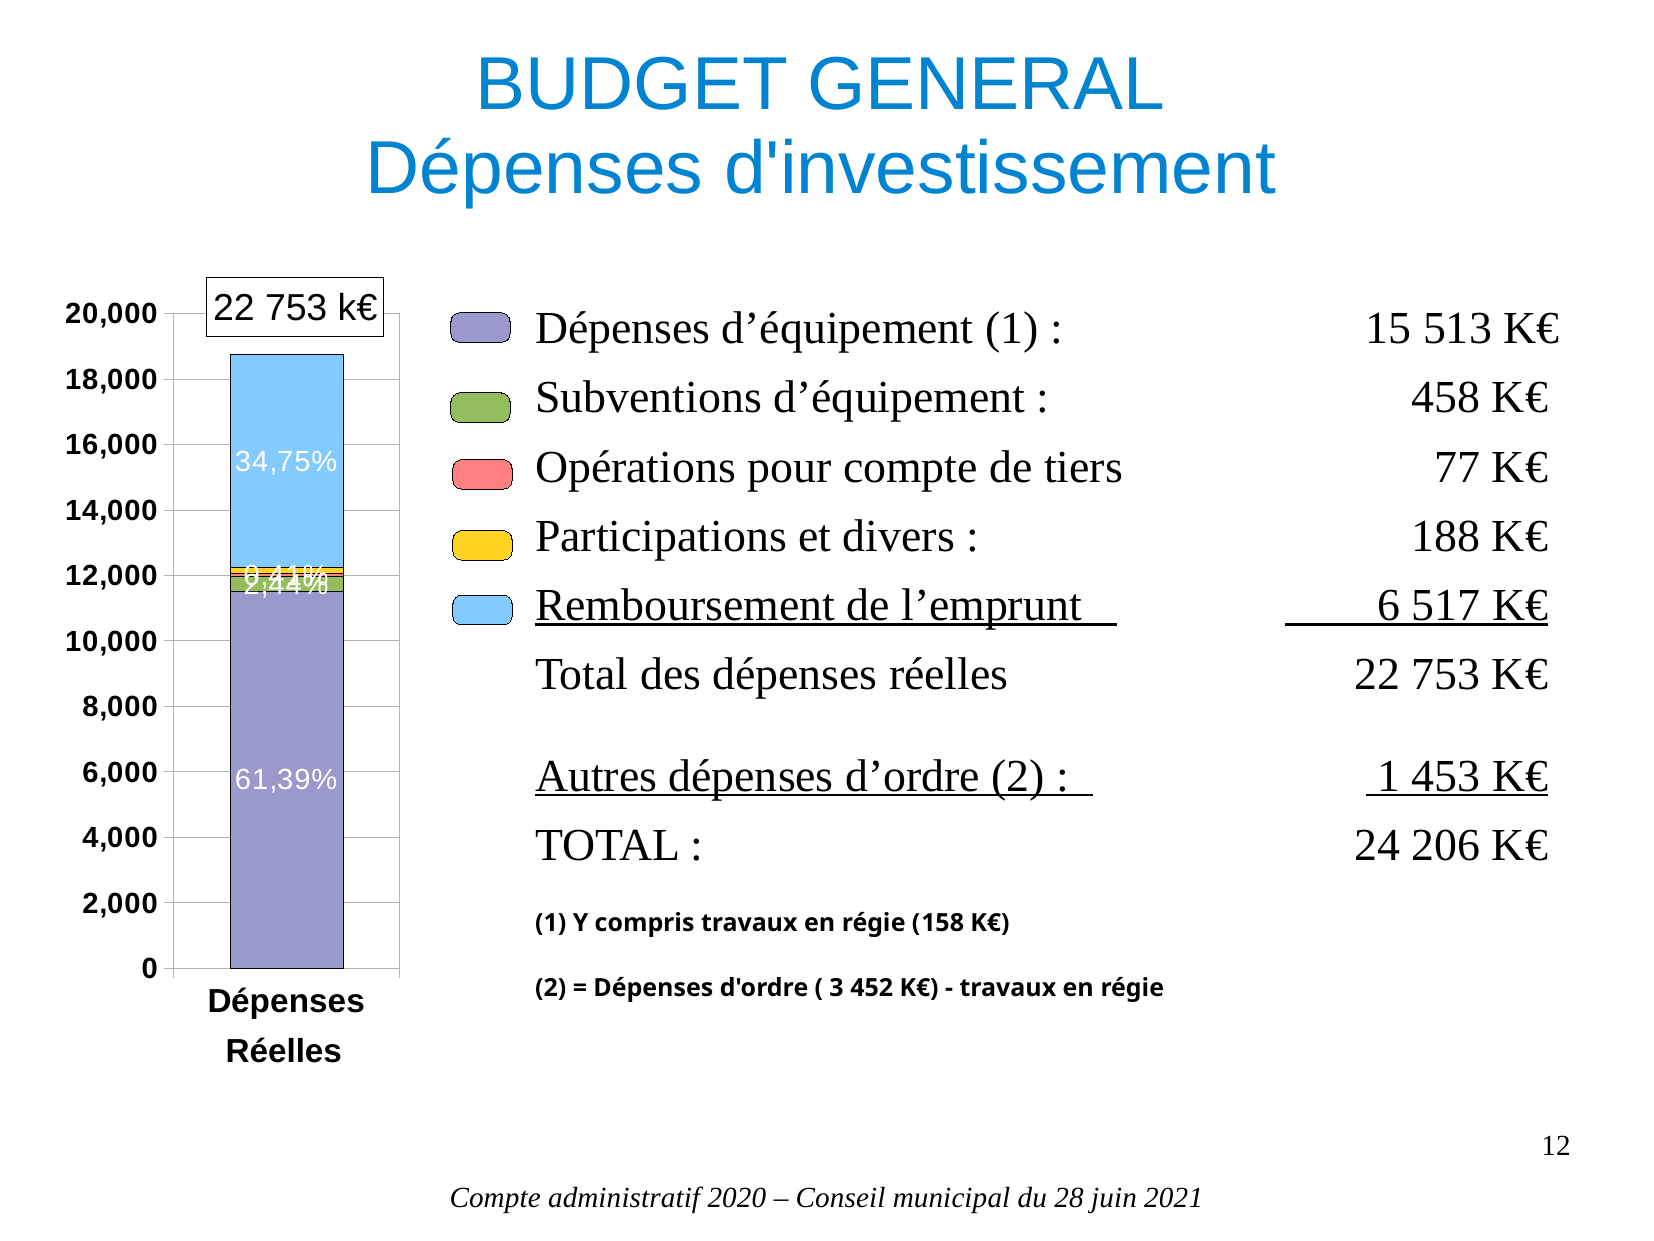

# BUDGET GENERAL Dépenses d'investissement
22 753 k€
### Chart
| Category | Dépnses d'équipement | Subventions | Opérations pour compte de tiers | | Remboursement de dette |
|---|---|---|---|---|---|
| Dépenses | 11513.0 | 458.0 | 77.0 | 188.0 | 6517.0 |Dépenses d’équipement (1) :		 15 513 K€
Subventions d’équipement : 		 458 K€
Opérations pour compte de tiers		 77 K€
Participations et divers : 		 188 K€
Remboursement de l’emprunt 		 6 517 K€
Total des dépenses réelles		 22 753 K€
Autres dépenses d’ordre (2) : 	 1 453 K€
TOTAL :				 24 206 K€
(1) Y compris travaux en régie (158 K€)
(2) = Dépenses d'ordre ( 3 452 K€) - travaux en régie
Réelles
12